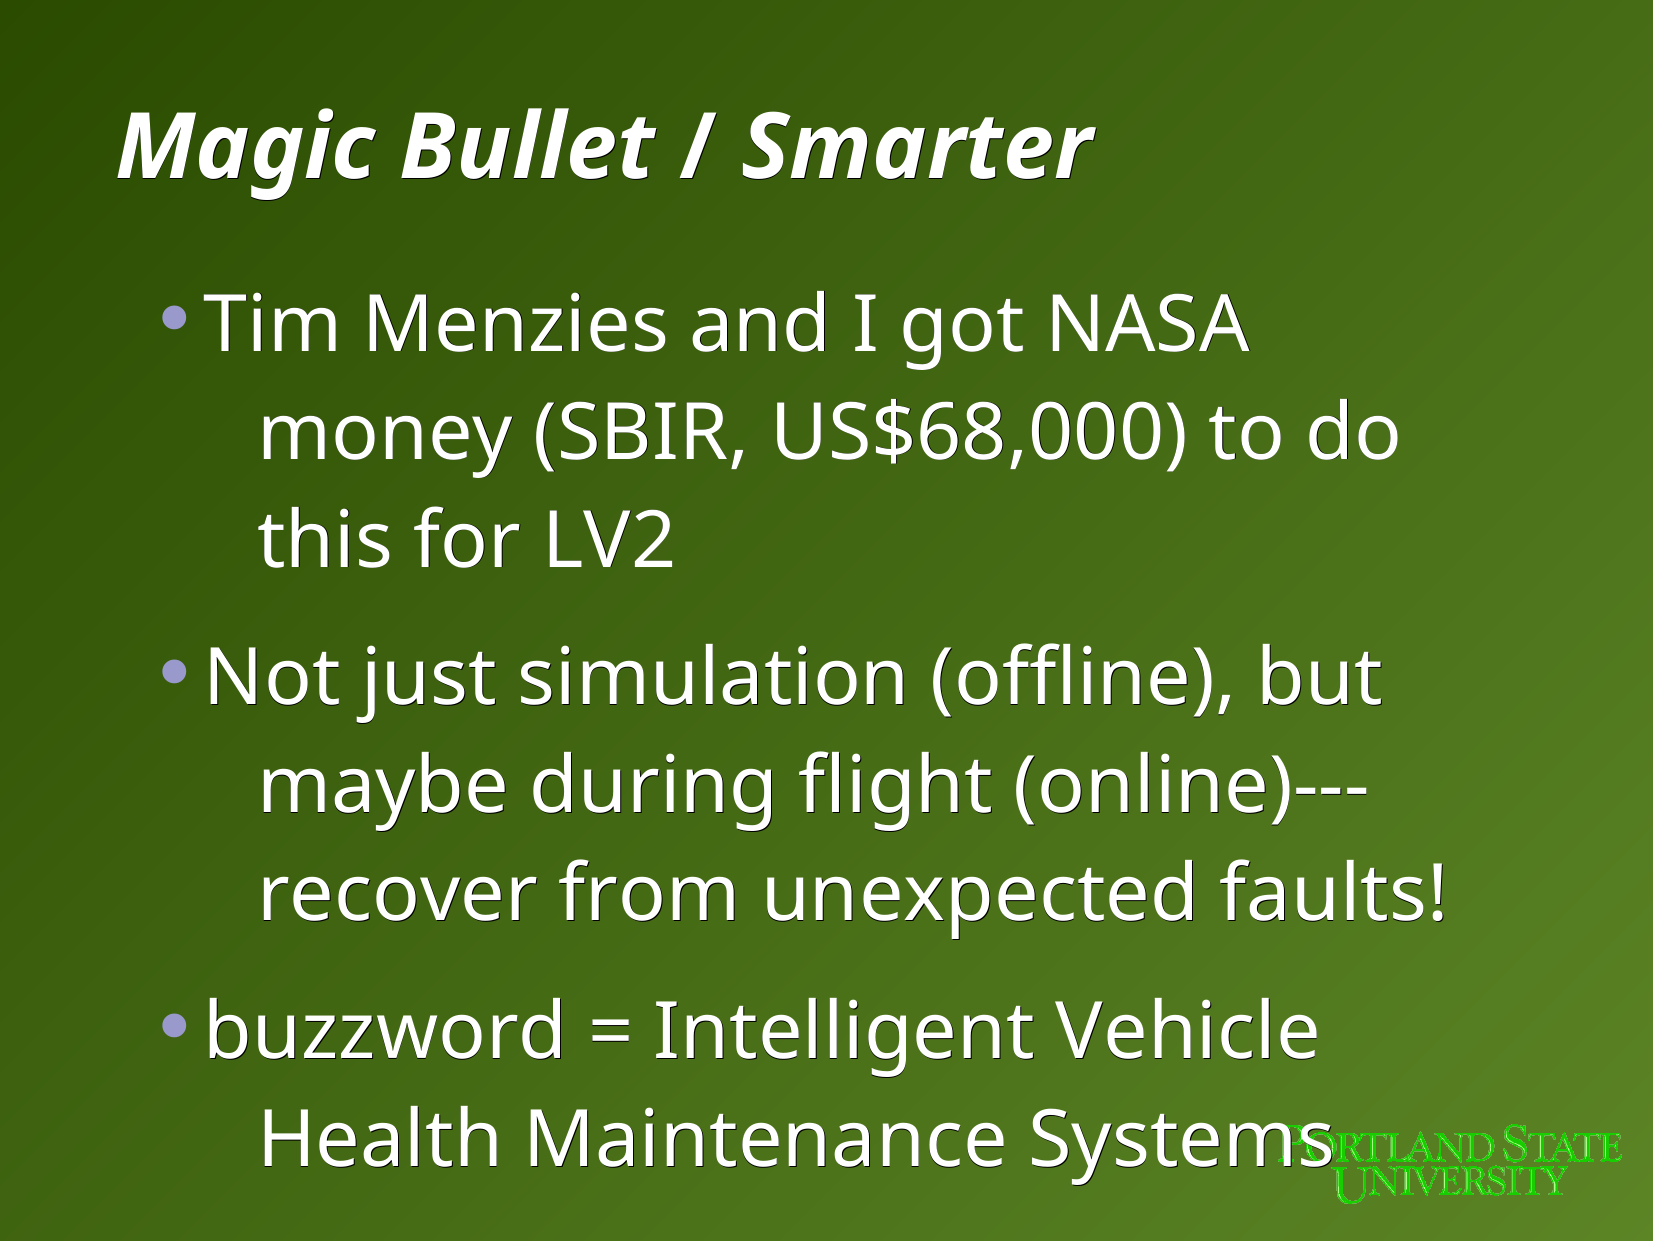

# Magic Bullet / Smarter
Tim Menzies and I got NASA money (SBIR, US$68,000) to do this for LV2
Not just simulation (offline), but maybe during flight (online)---recover from unexpected faults!
buzzword = Intelligent Vehicle Health Maintenance Systems